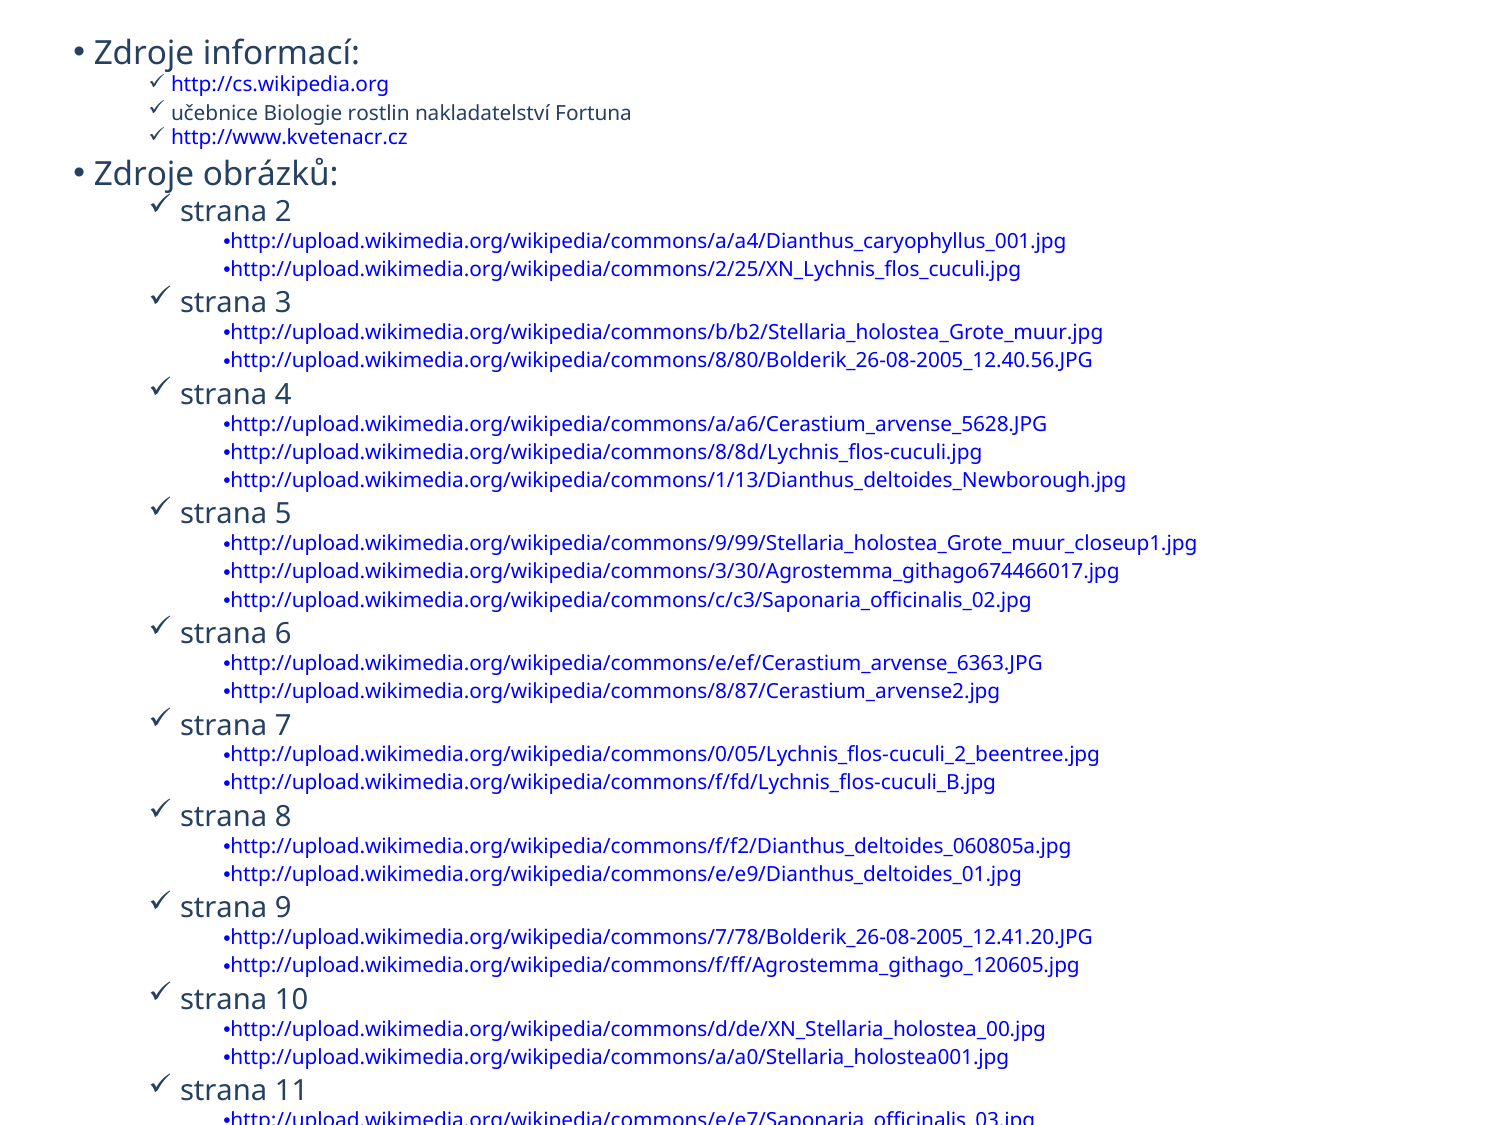

Zdroje informací:
 http://cs.wikipedia.org
 učebnice Biologie rostlin nakladatelství Fortuna
 http://www.kvetenacr.cz
 Zdroje obrázků:
 strana 2
http://upload.wikimedia.org/wikipedia/commons/a/a4/Dianthus_caryophyllus_001.jpg
http://upload.wikimedia.org/wikipedia/commons/2/25/XN_Lychnis_flos_cuculi.jpg
 strana 3
http://upload.wikimedia.org/wikipedia/commons/b/b2/Stellaria_holostea_Grote_muur.jpg
http://upload.wikimedia.org/wikipedia/commons/8/80/Bolderik_26-08-2005_12.40.56.JPG
 strana 4
http://upload.wikimedia.org/wikipedia/commons/a/a6/Cerastium_arvense_5628.JPG
http://upload.wikimedia.org/wikipedia/commons/8/8d/Lychnis_flos-cuculi.jpg
http://upload.wikimedia.org/wikipedia/commons/1/13/Dianthus_deltoides_Newborough.jpg
 strana 5
http://upload.wikimedia.org/wikipedia/commons/9/99/Stellaria_holostea_Grote_muur_closeup1.jpg
http://upload.wikimedia.org/wikipedia/commons/3/30/Agrostemma_githago674466017.jpg
http://upload.wikimedia.org/wikipedia/commons/c/c3/Saponaria_officinalis_02.jpg
 strana 6
http://upload.wikimedia.org/wikipedia/commons/e/ef/Cerastium_arvense_6363.JPG
http://upload.wikimedia.org/wikipedia/commons/8/87/Cerastium_arvense2.jpg
 strana 7
http://upload.wikimedia.org/wikipedia/commons/0/05/Lychnis_flos-cuculi_2_beentree.jpg
http://upload.wikimedia.org/wikipedia/commons/f/fd/Lychnis_flos-cuculi_B.jpg
 strana 8
http://upload.wikimedia.org/wikipedia/commons/f/f2/Dianthus_deltoides_060805a.jpg
http://upload.wikimedia.org/wikipedia/commons/e/e9/Dianthus_deltoides_01.jpg
 strana 9
http://upload.wikimedia.org/wikipedia/commons/7/78/Bolderik_26-08-2005_12.41.20.JPG
http://upload.wikimedia.org/wikipedia/commons/f/ff/Agrostemma_githago_120605.jpg
 strana 10
http://upload.wikimedia.org/wikipedia/commons/d/de/XN_Stellaria_holostea_00.jpg
http://upload.wikimedia.org/wikipedia/commons/a/a0/Stellaria_holostea001.jpg
 strana 11
http://upload.wikimedia.org/wikipedia/commons/e/e7/Saponaria_officinalis_03.jpg
http://upload.wikimedia.org/wikipedia/commons/4/4e/Saponaria_officinalis_cv2.jpg